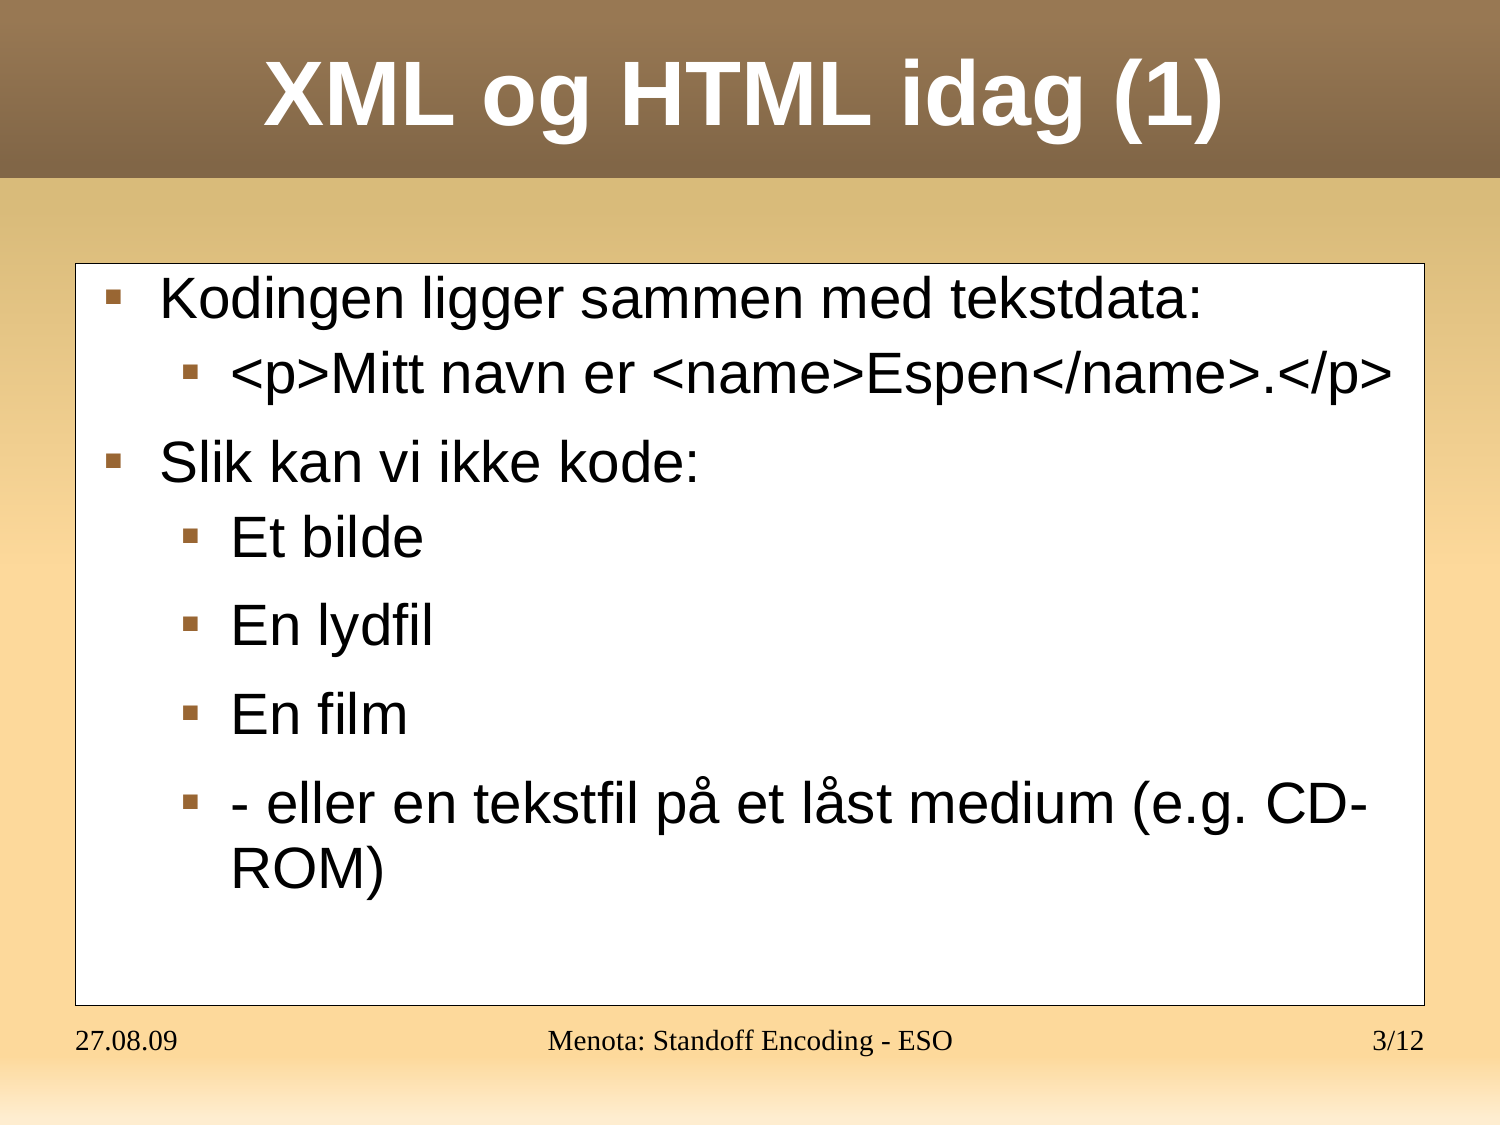

# XML og HTML idag (1)
Kodingen ligger sammen med tekstdata:
<p>Mitt navn er <name>Espen</name>.</p>
Slik kan vi ikke kode:
Et bilde
En lydfil
En film
- eller en tekstfil på et låst medium (e.g. CD-ROM)
27.08.09
Menota: Standoff Encoding - ESO
3